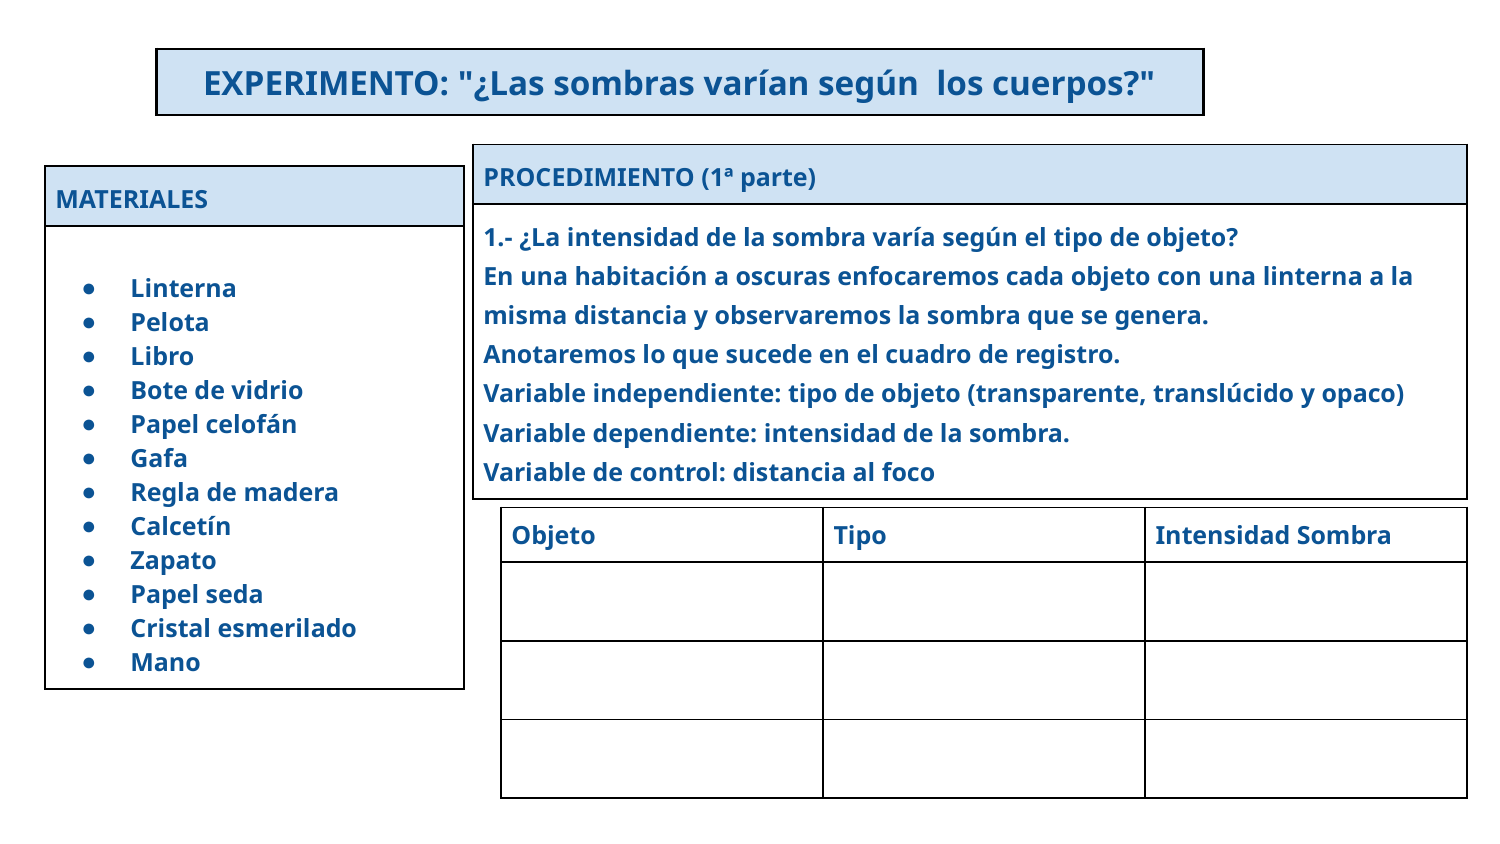

| EXPERIMENTO: "¿Las sombras varían según los cuerpos?" |
| --- |
| PROCEDIMIENTO (1ª parte) |
| --- |
| 1.- ¿La intensidad de la sombra varía según el tipo de objeto? En una habitación a oscuras enfocaremos cada objeto con una linterna a la misma distancia y observaremos la sombra que se genera. Anotaremos lo que sucede en el cuadro de registro. Variable independiente: tipo de objeto (transparente, translúcido y opaco) Variable dependiente: intensidad de la sombra. Variable de control: distancia al foco |
| MATERIALES |
| --- |
| Linterna Pelota Libro Bote de vidrio Papel celofán Gafa Regla de madera Calcetín Zapato Papel seda Cristal esmerilado Mano |
| Objeto | Tipo | Intensidad Sombra |
| --- | --- | --- |
| | | |
| | | |
| | | |